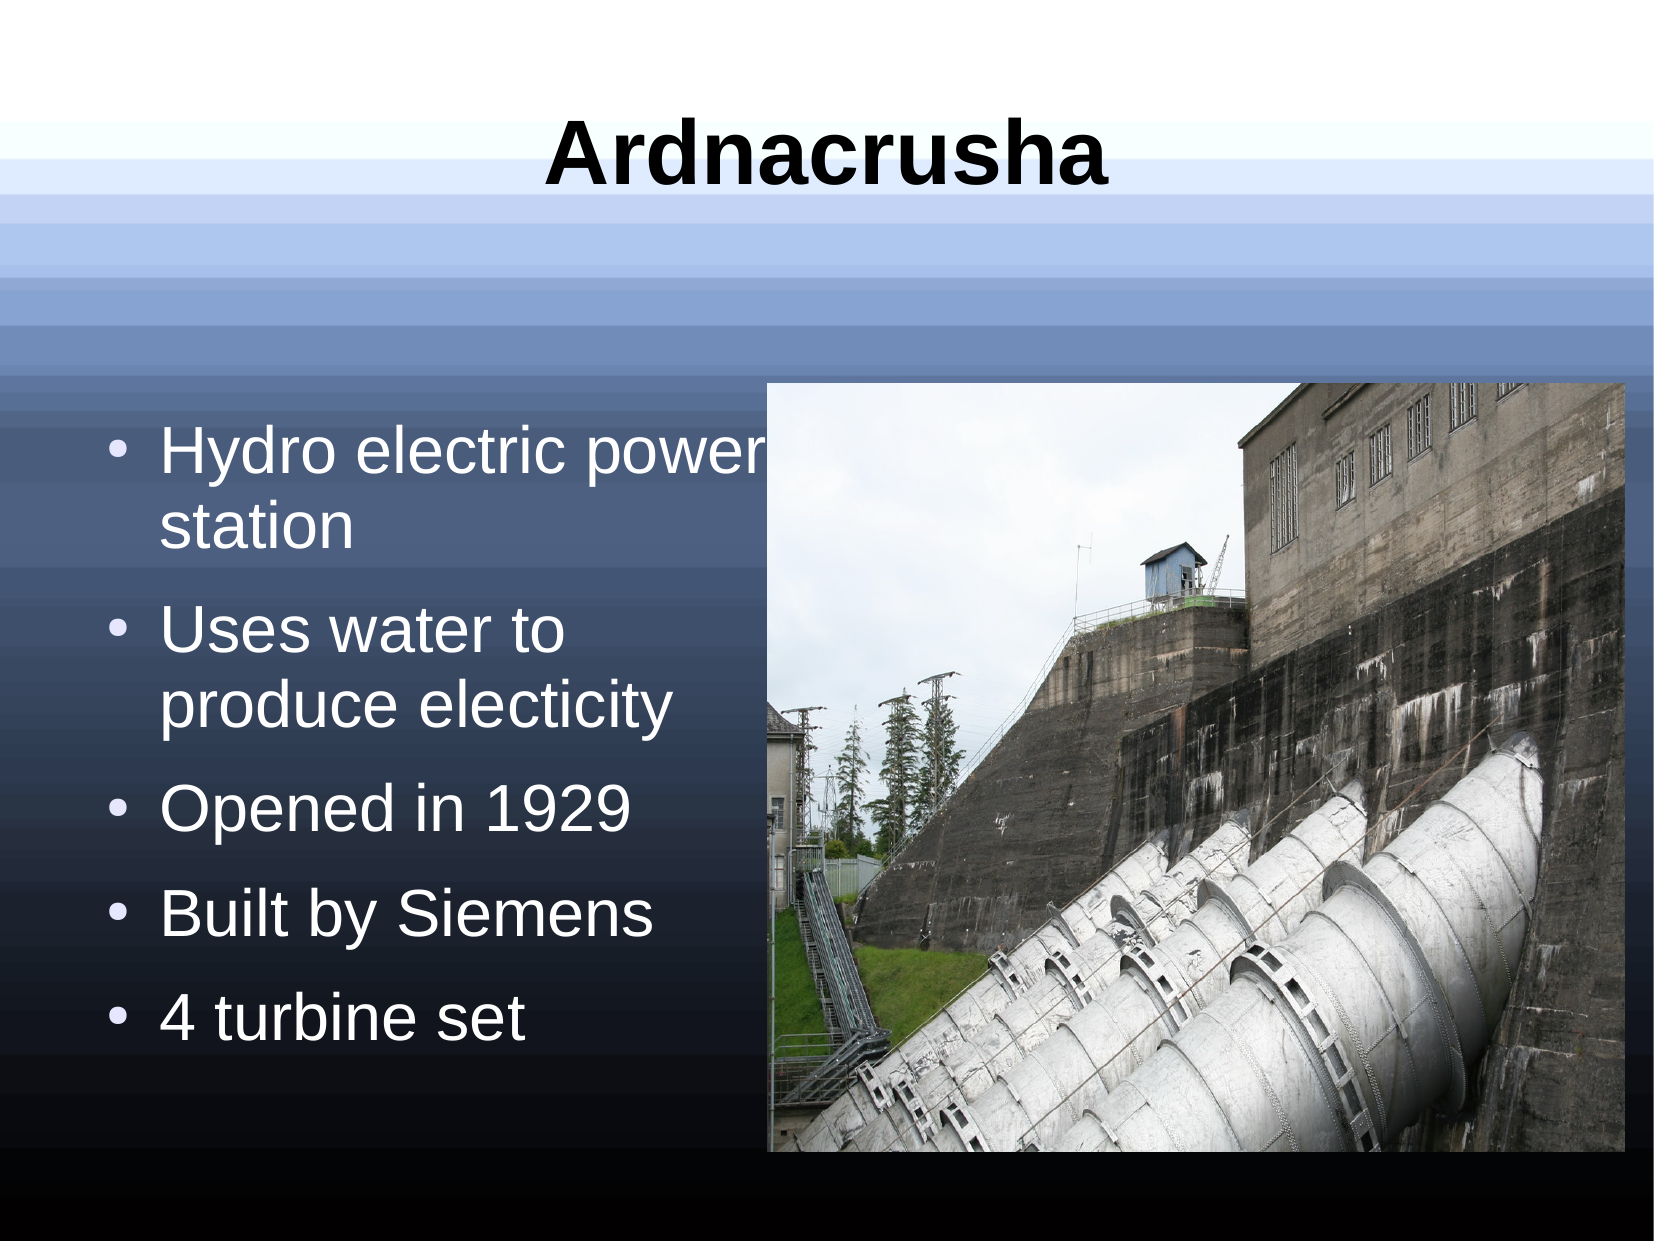

# Ardnacrusha
Hydro electric power station
Uses water to produce electicity
Opened in 1929
Built by Siemens
4 turbine set